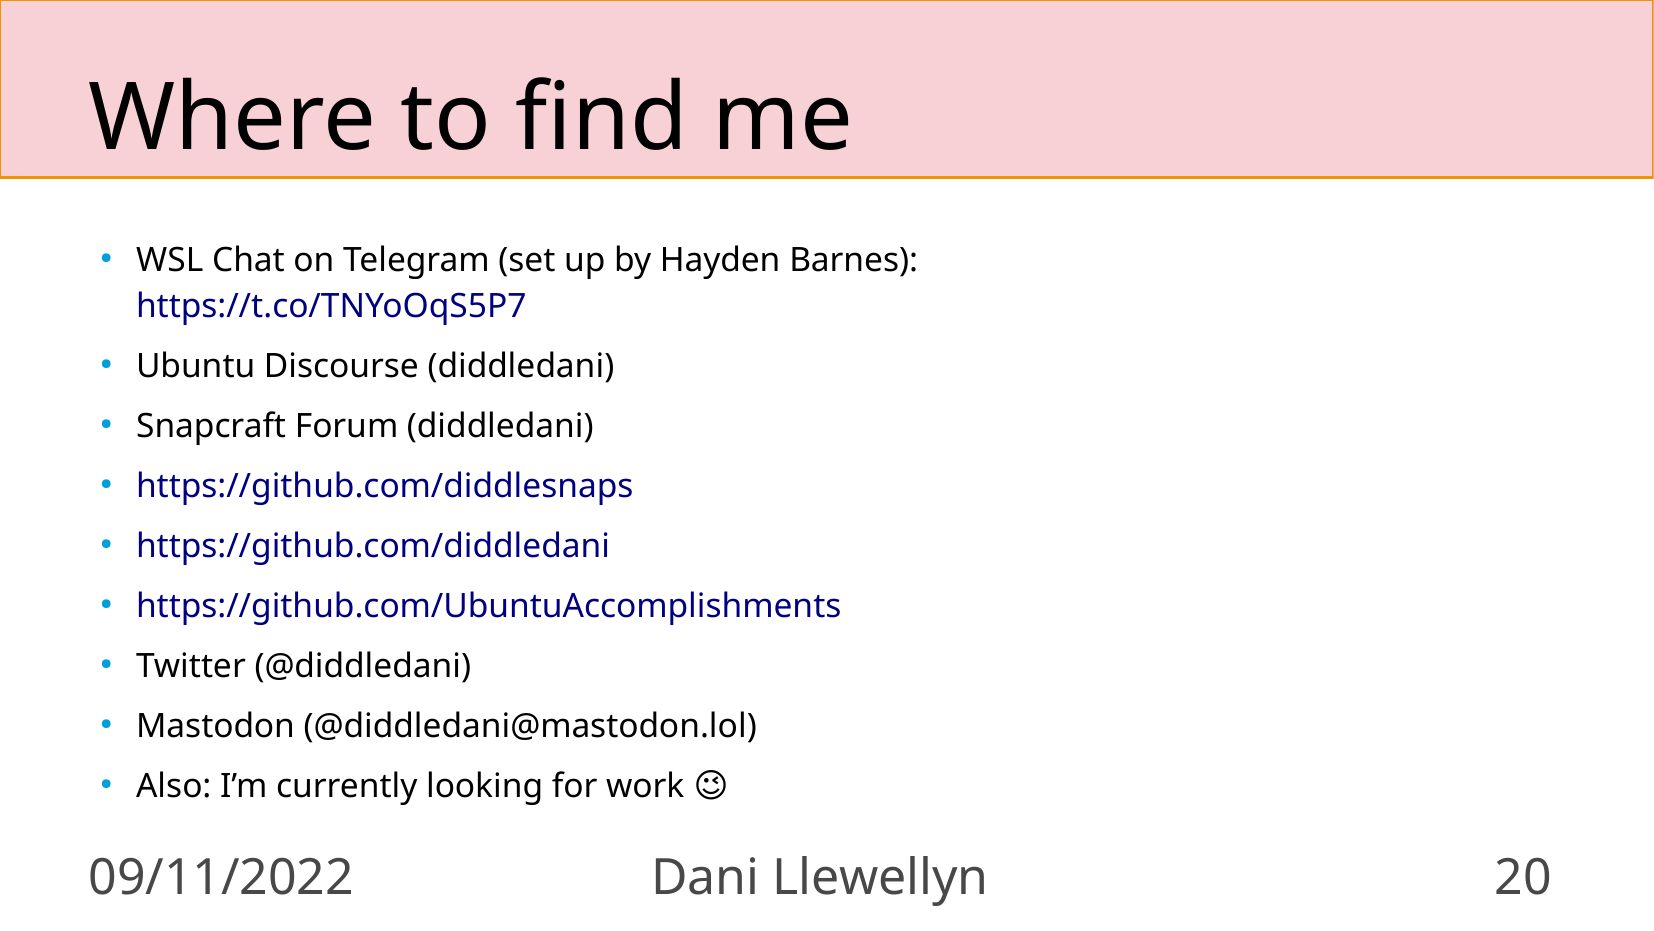

# Where to find me
WSL Chat on Telegram (set up by Hayden Barnes):
https://t.co/TNYoOqS5P7
Ubuntu Discourse (diddledani)
Snapcraft Forum (diddledani)
https://github.com/diddlesnaps
https://github.com/diddledani
https://github.com/UbuntuAccomplishments
Twitter (@diddledani)
Mastodon (@diddledani@mastodon.lol)
Also: I’m currently looking for work 😉
09/11/2022
Dani Llewellyn
20